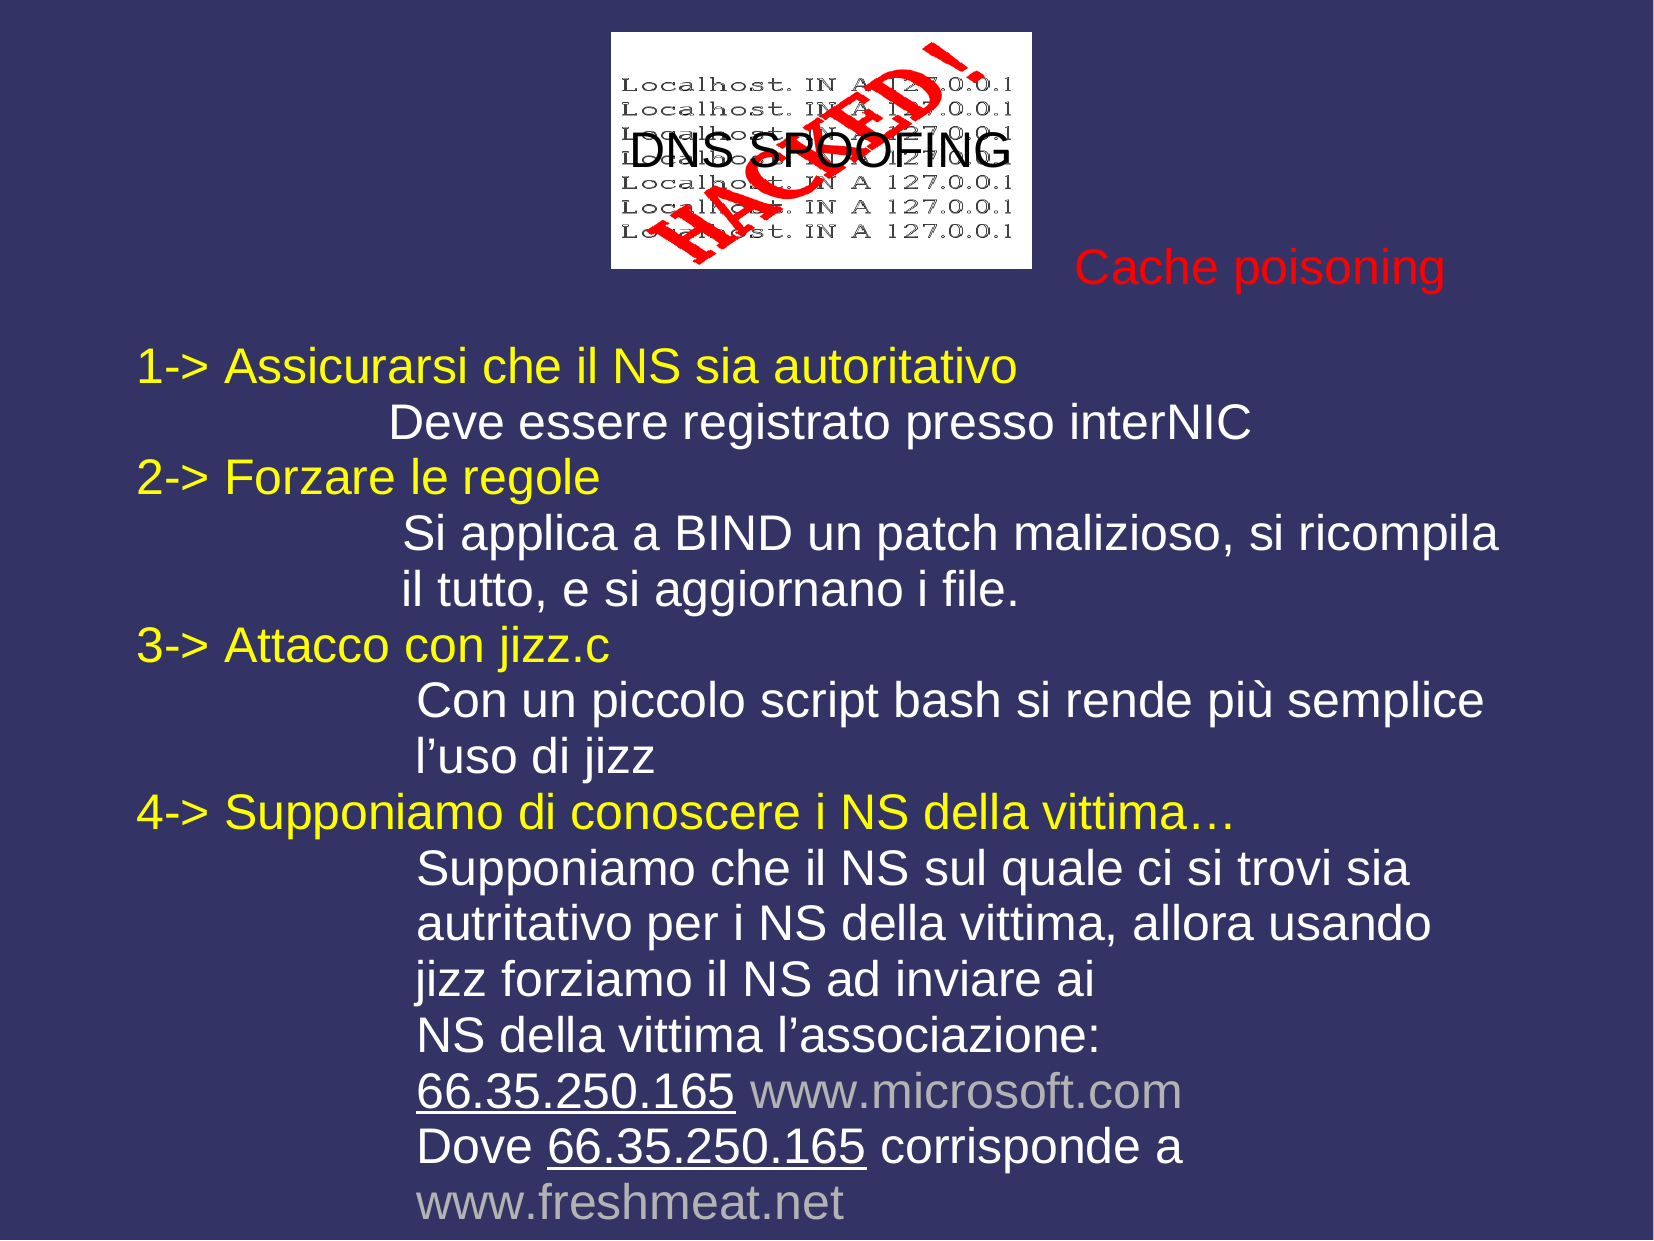

DNS SPOOFING
Cache poisoning
1-> Assicurarsi che il NS sia autoritativo
 Deve essere registrato presso interNIC
2-> Forzare le regole
 Si applica a BIND un patch malizioso, si ricompila il tutto, e si aggiornano i file.
3-> Attacco con jizz.c
 Con un piccolo script bash si rende più semplice l’uso di jizz
4-> Supponiamo di conoscere i NS della vittima…
 Supponiamo che il NS sul quale ci si trovi sia
 autritativo per i NS della vittima, allora usando jizz forziamo il NS ad inviare ai
 NS della vittima l’associazione:
 66.35.250.165 www.microsoft.com
 Dove 66.35.250.165 corrisponde a
 www.freshmeat.net